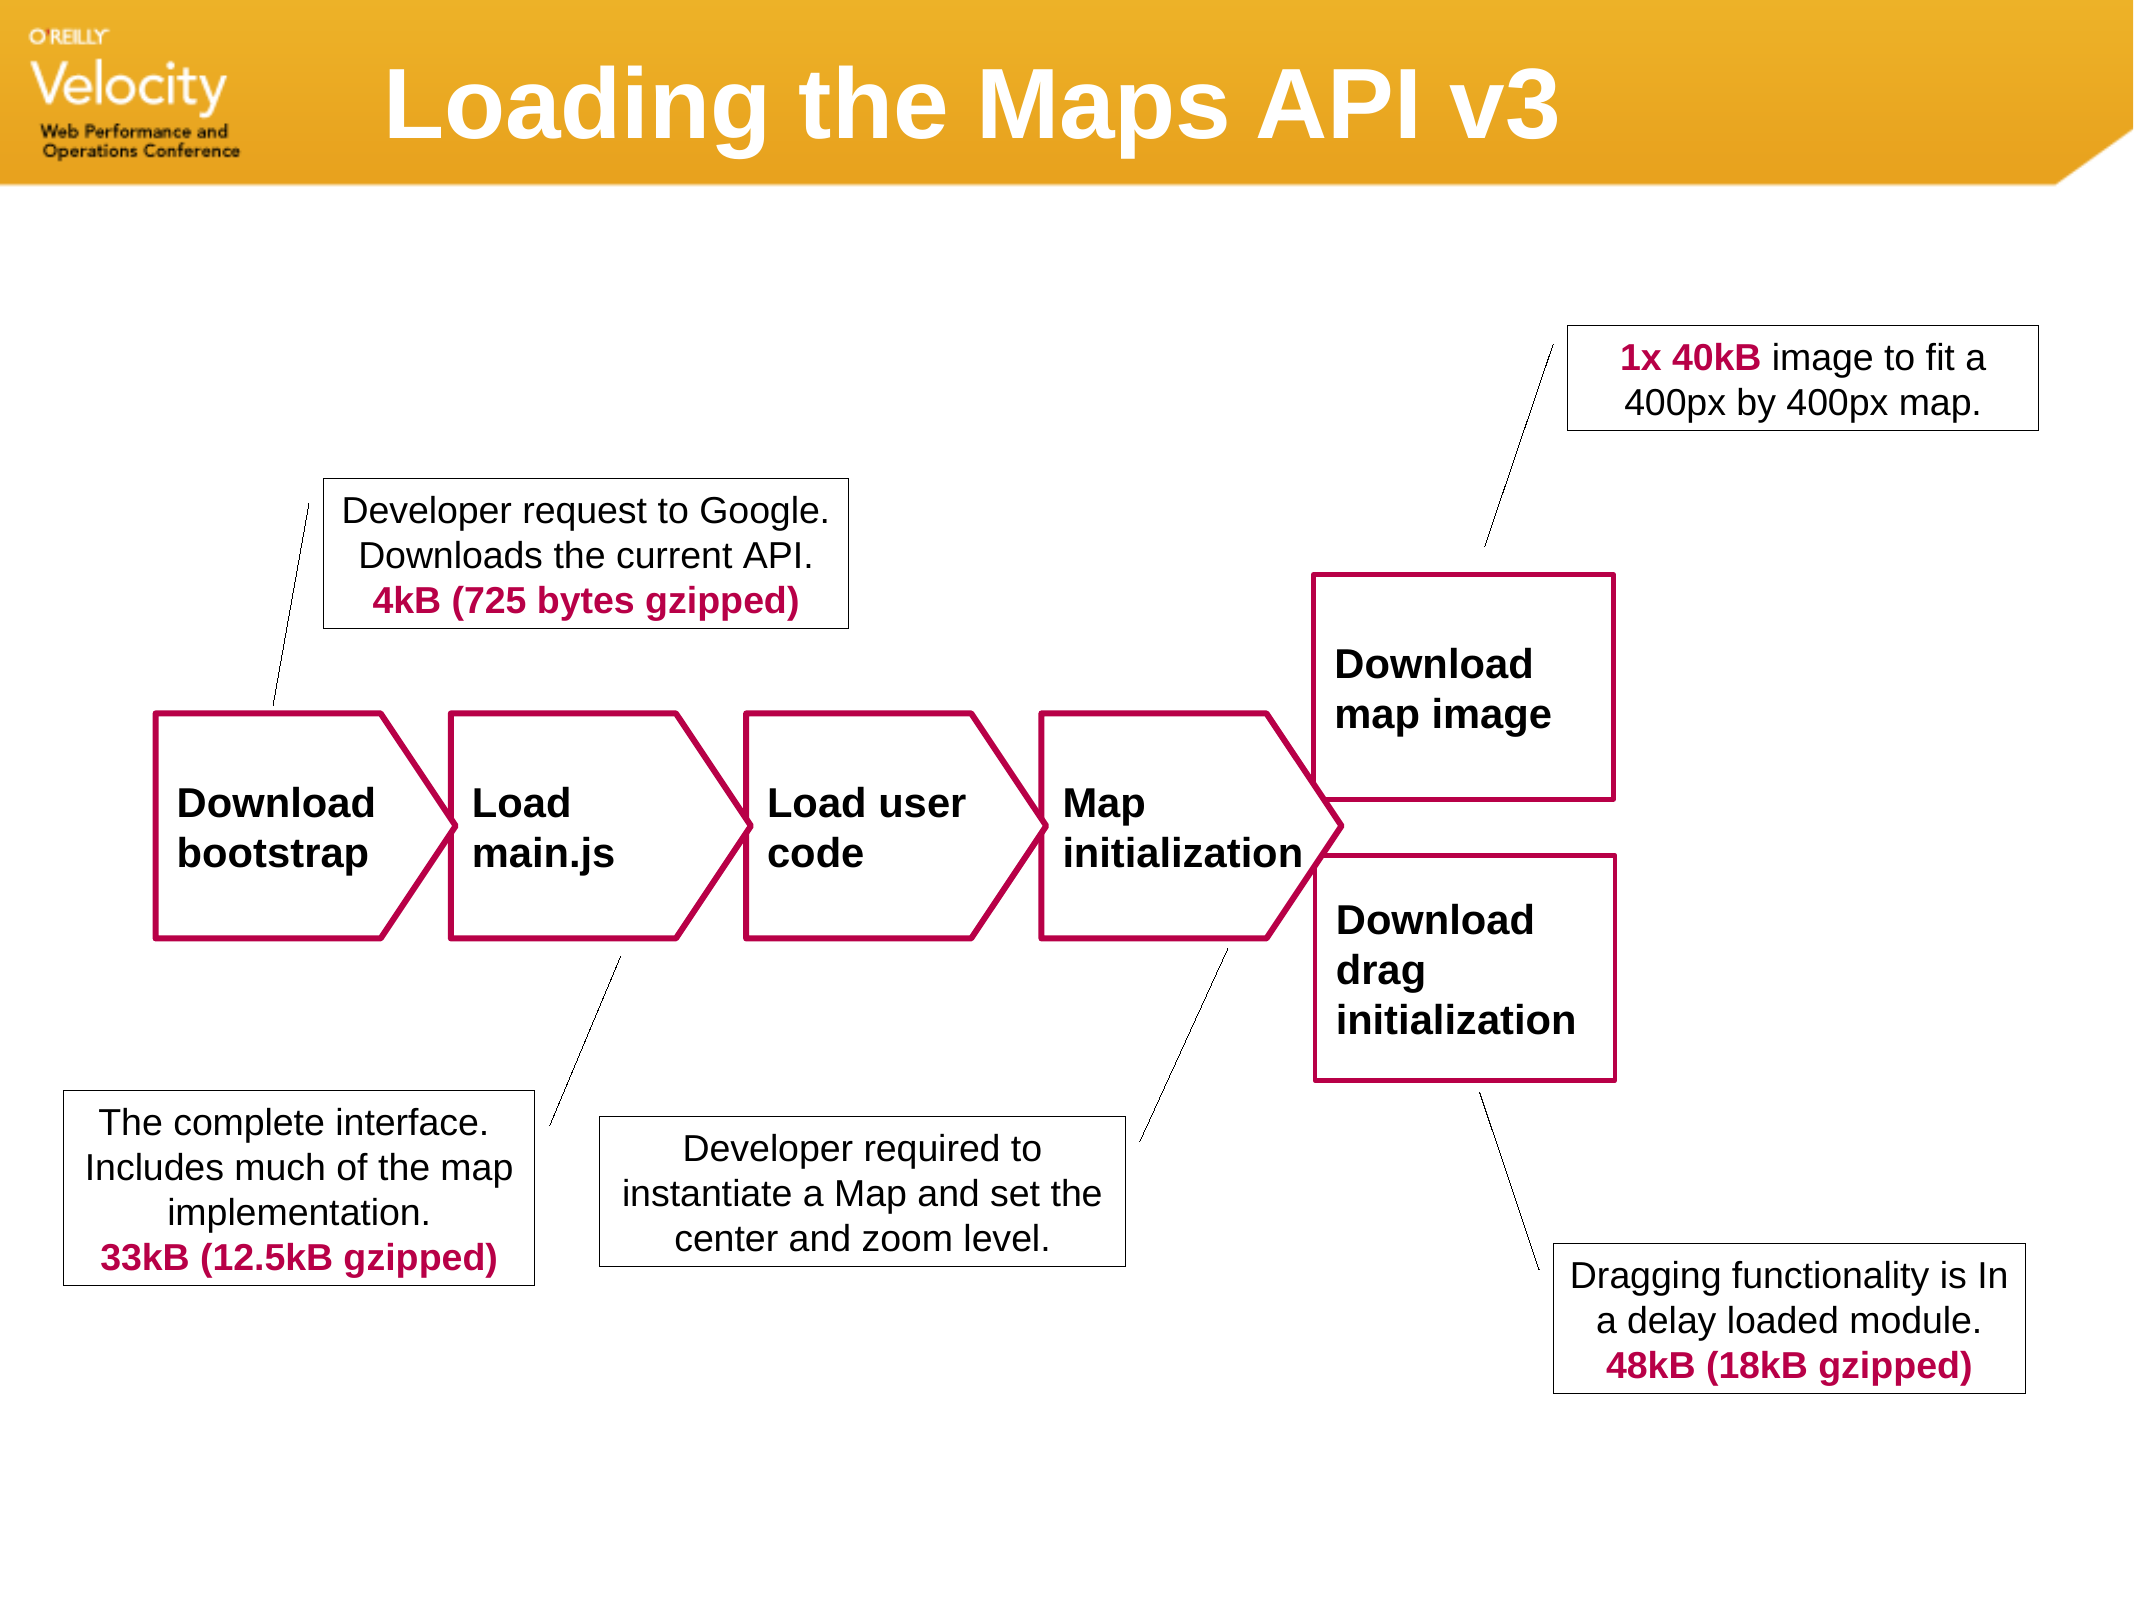

# Loading the Maps API v3
1x 40kB image to fit a 400px by 400px map.
6x 30kB image to fit a 400px by 400px map.
Developer request to Google.
Downloads the current API.
15kB (4kB gzipped)
Developer request to Google.
Downloads the current API.
4kB (725 bytes gzipped)
Download map image
Download bootstrap
Load main.js
Load user code
Map initialization
Download drag initialization
The complete interface. Includes much of the map implementation.
33kB (12.5kB gzipped)
The complete interface. Includes much of the map implementation.
180kB (65kB gzipped)
Developer required to instantiate a Map and set the center and zoom level.
Dragging functionality is In a delay loaded module.
48kB (18kB gzipped)
Dragging functionality is In a delay loaded module.
6kB (2kB gzipped)